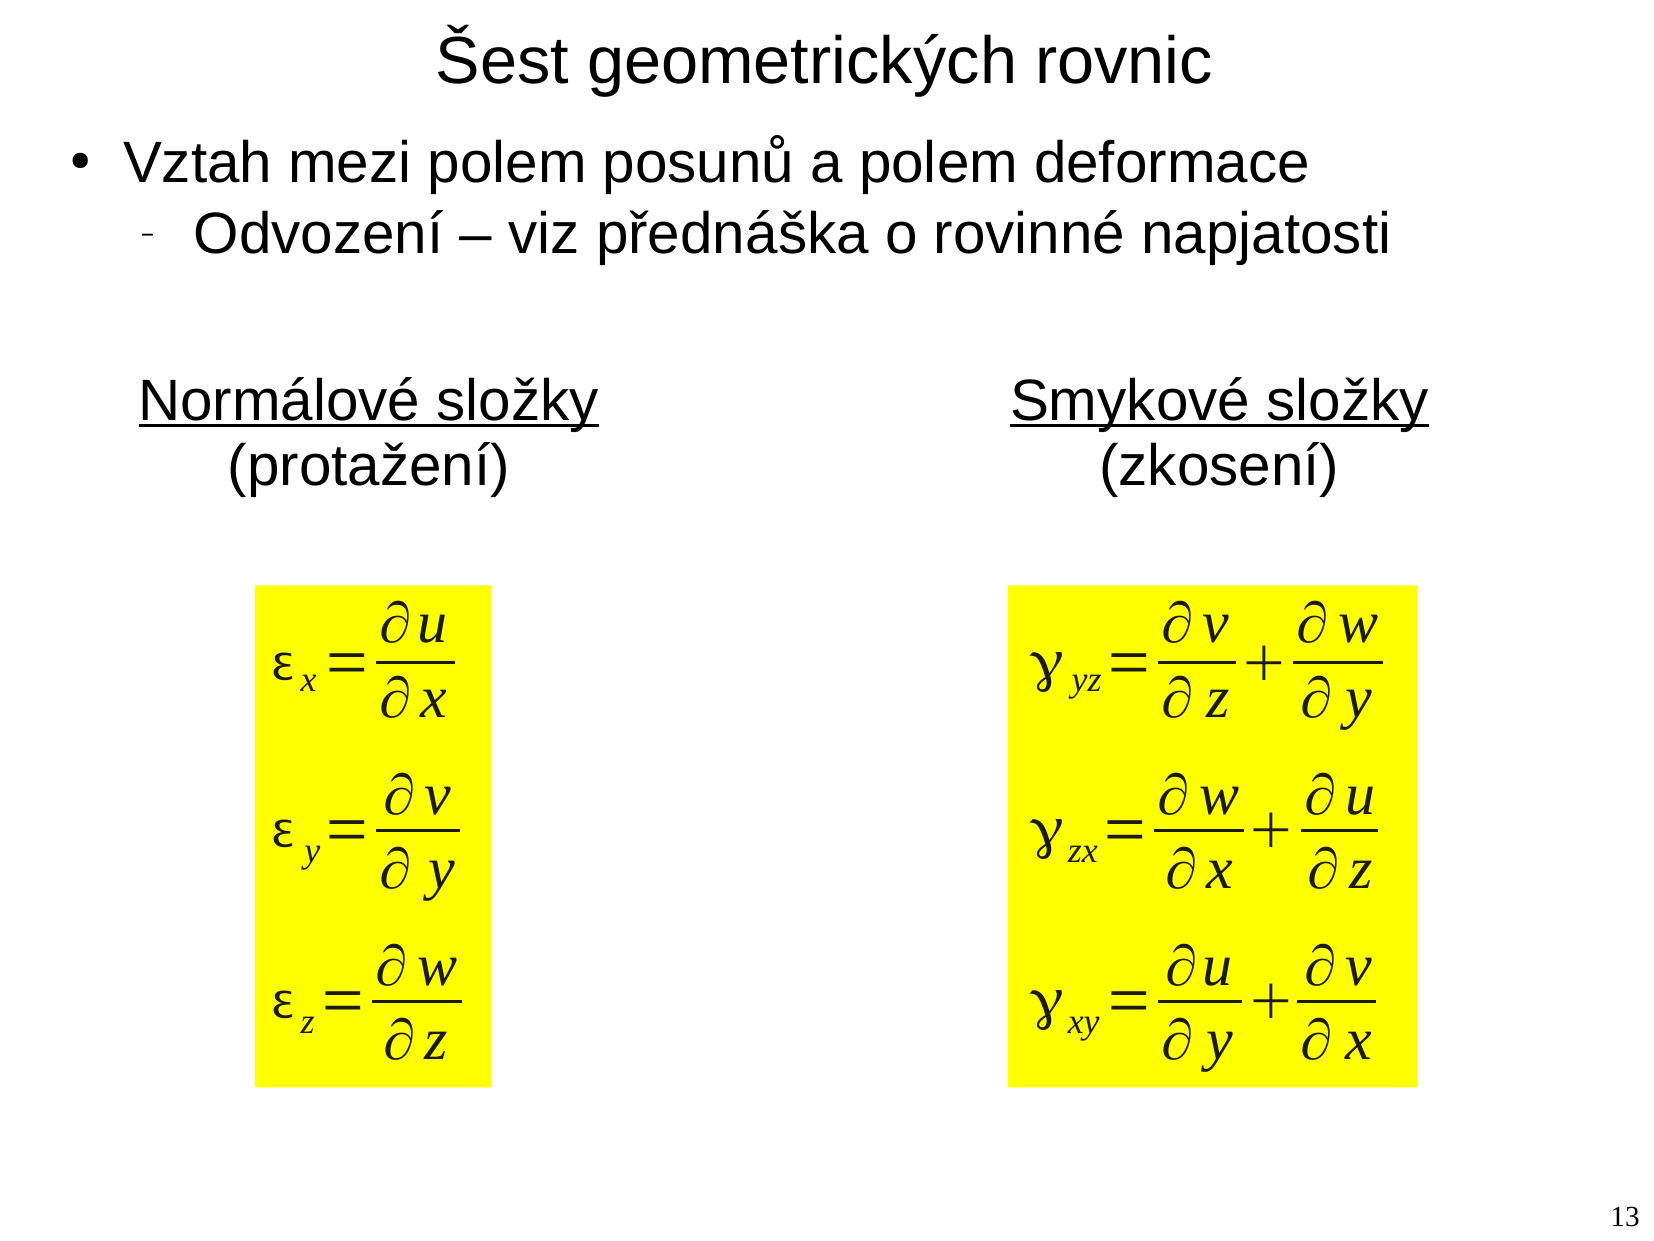

# Šest geometrických rovnic
Vztah mezi polem posunů a polem deformace
Odvození – viz přednáška o rovinné napjatosti
Normálové složky
(protažení)
Smykové složky
(zkosení)
13